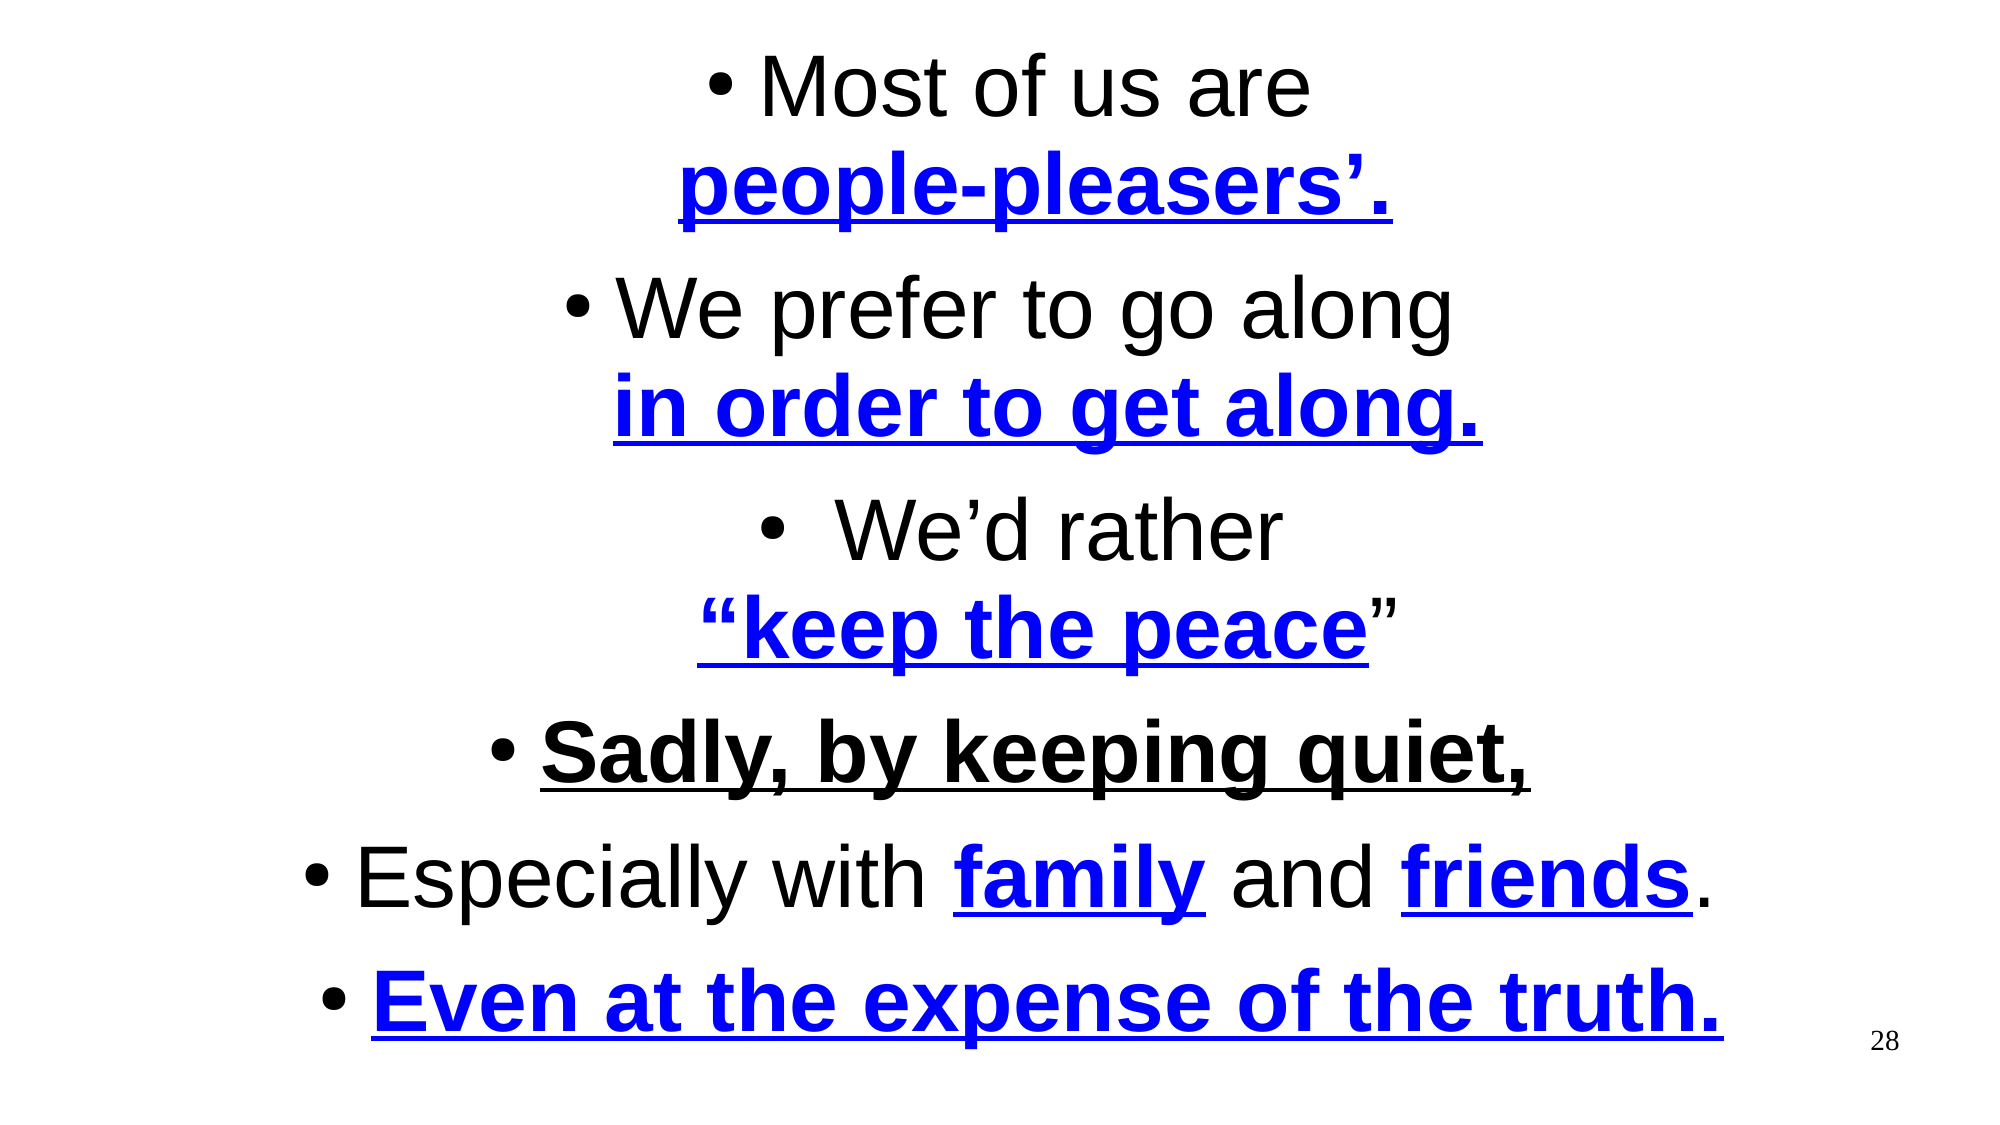

# Most of us are people-pleasers’.
We prefer to go along
in order to get along.
 We’d rather
 “keep the peace”
Sadly, by keeping quiet,
Especially with family and friends.
Even at the expense of the truth.
28